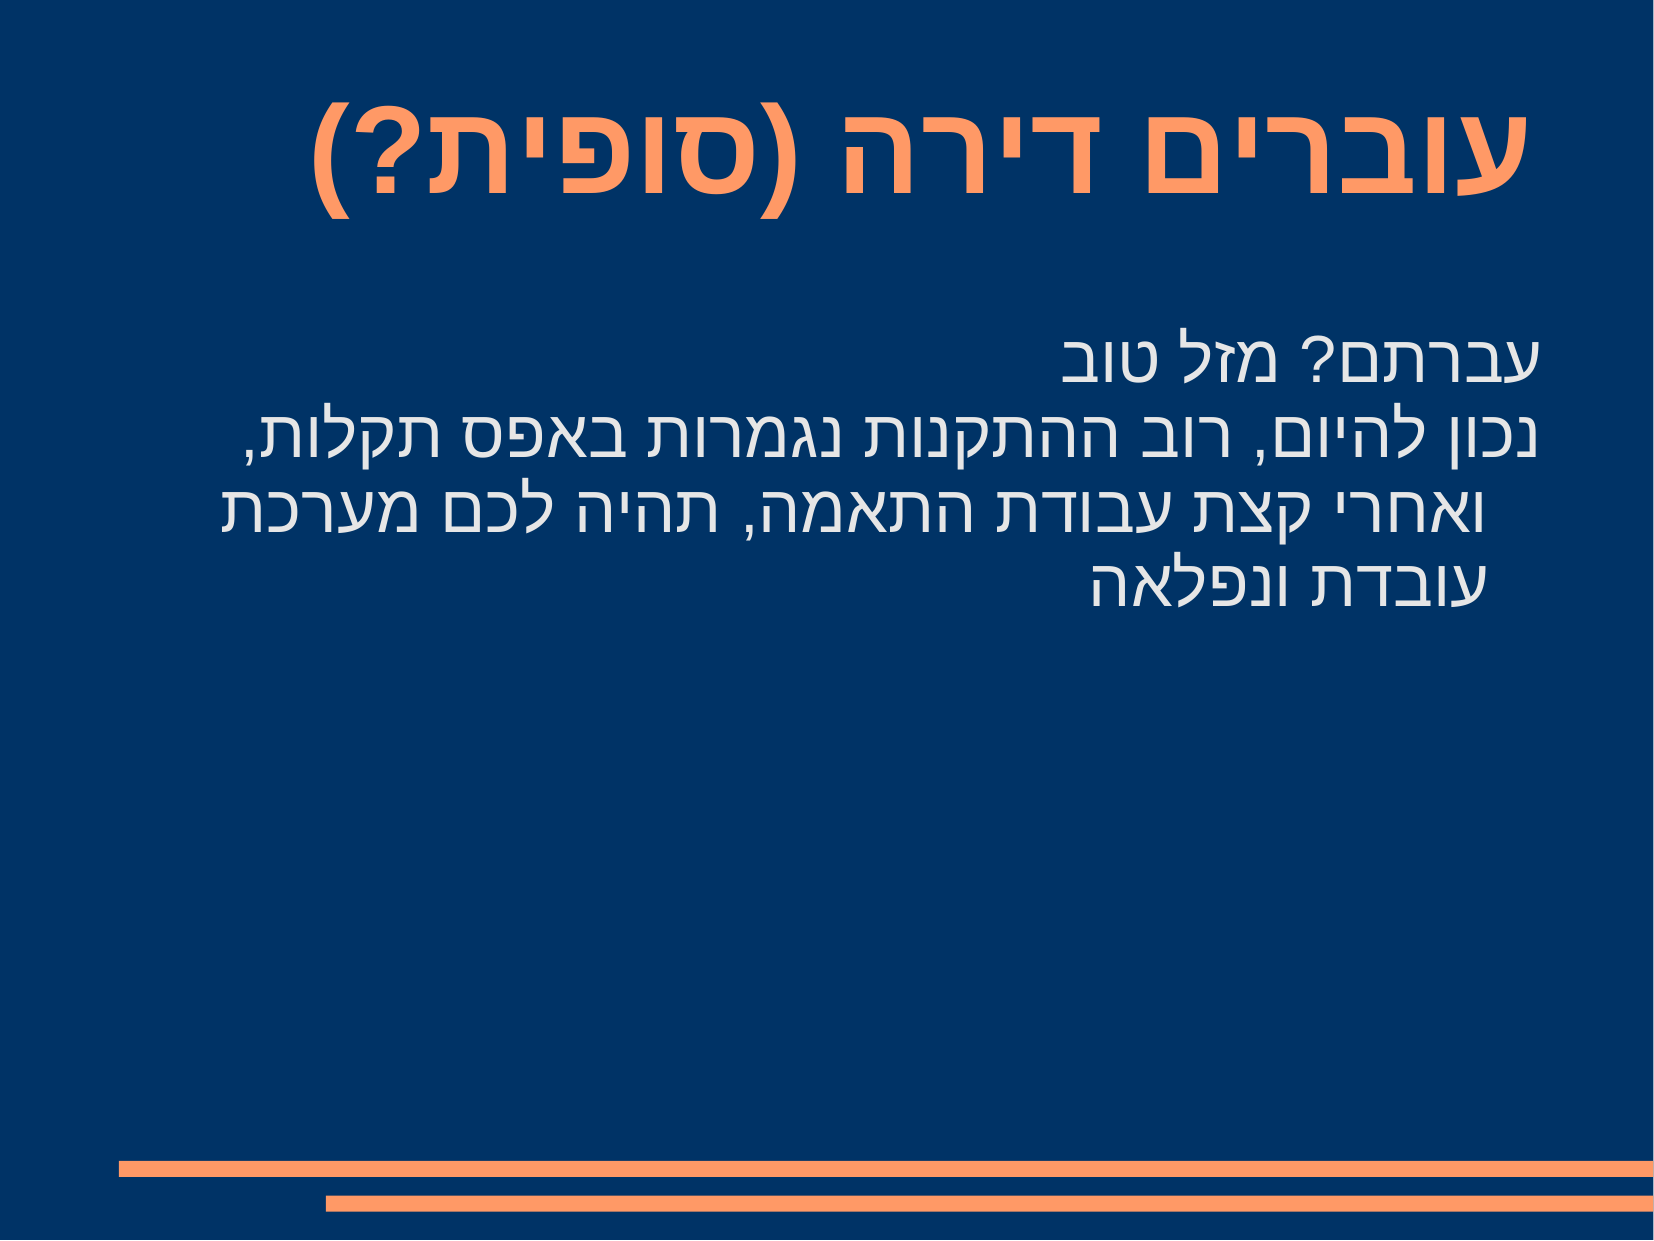

# עוברים דירה (סופית?)
עברתם? מזל טוב
נכון להיום, רוב ההתקנות נגמרות באפס תקלות, ואחרי קצת עבודת התאמה, תהיה לכם מערכת עובדת ונפלאה